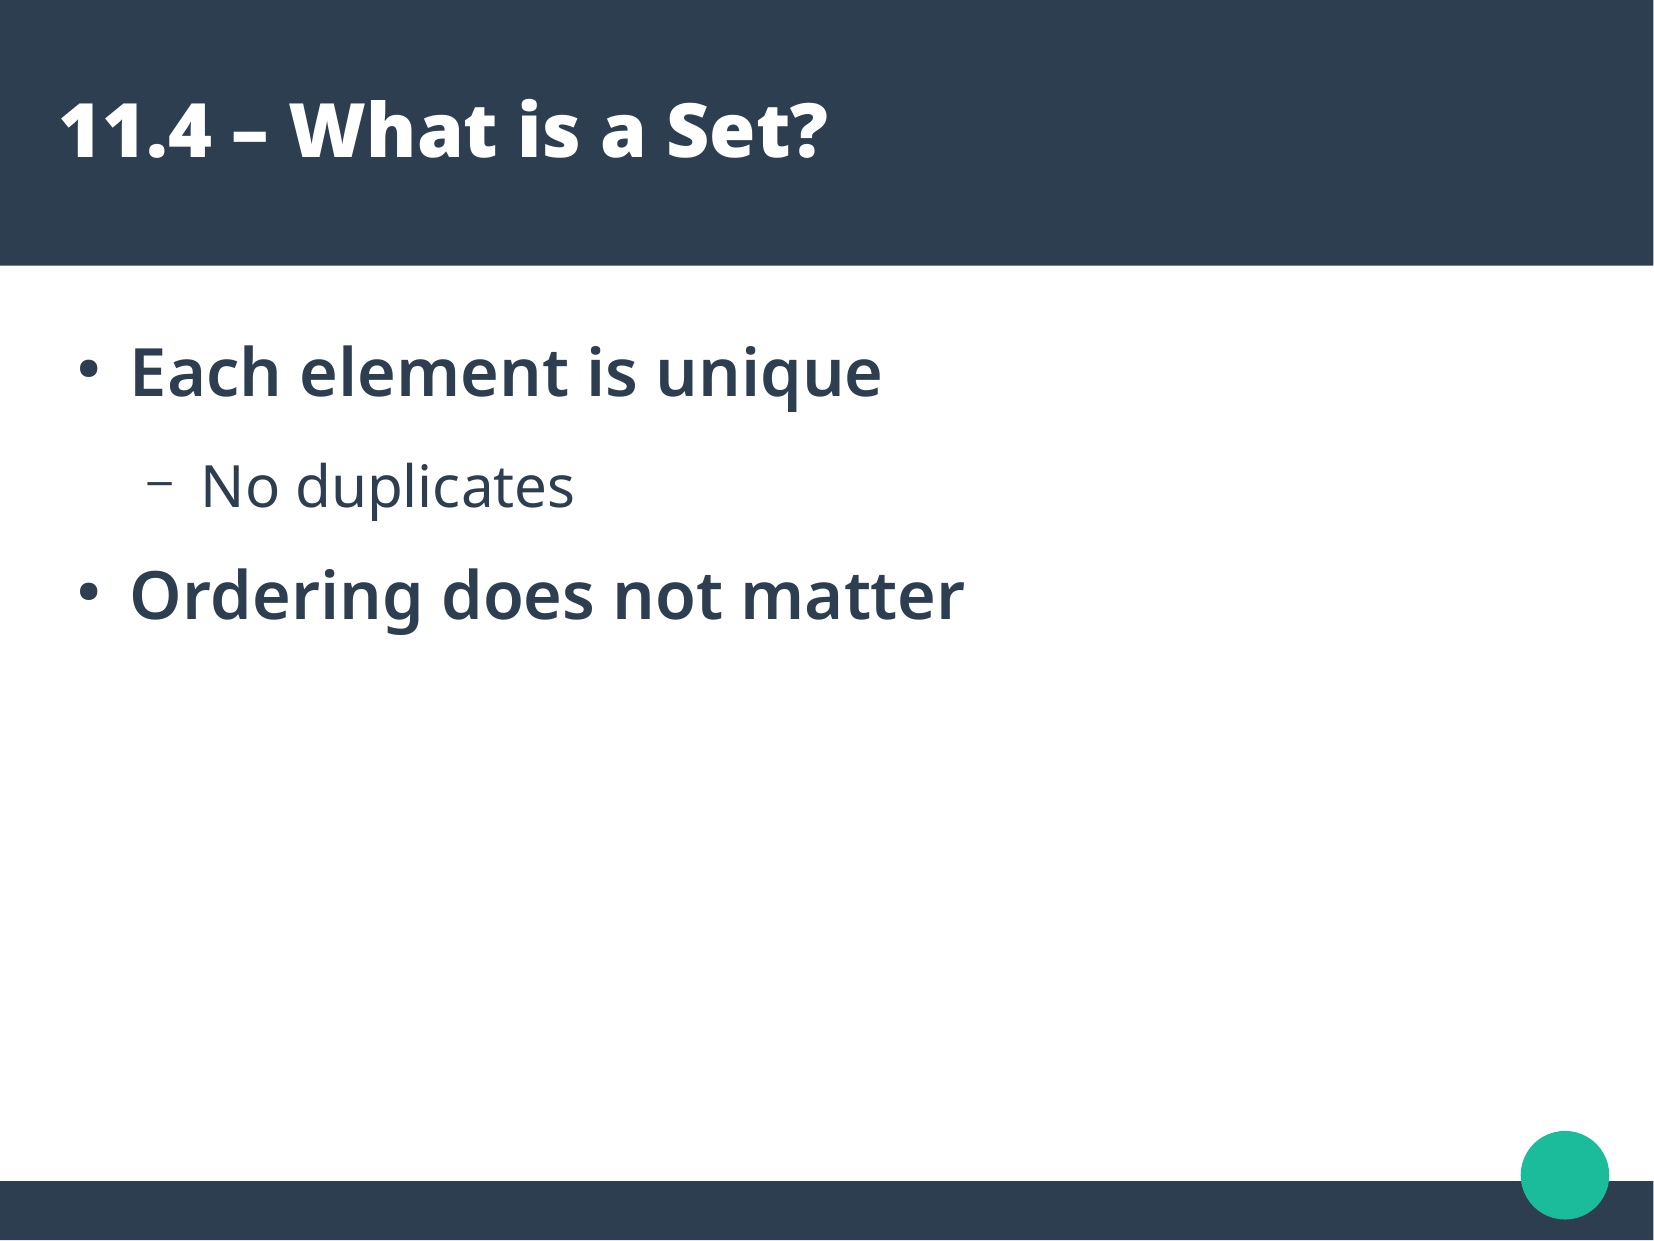

# 11.4 – What is a Set?
Each element is unique
No duplicates
Ordering does not matter